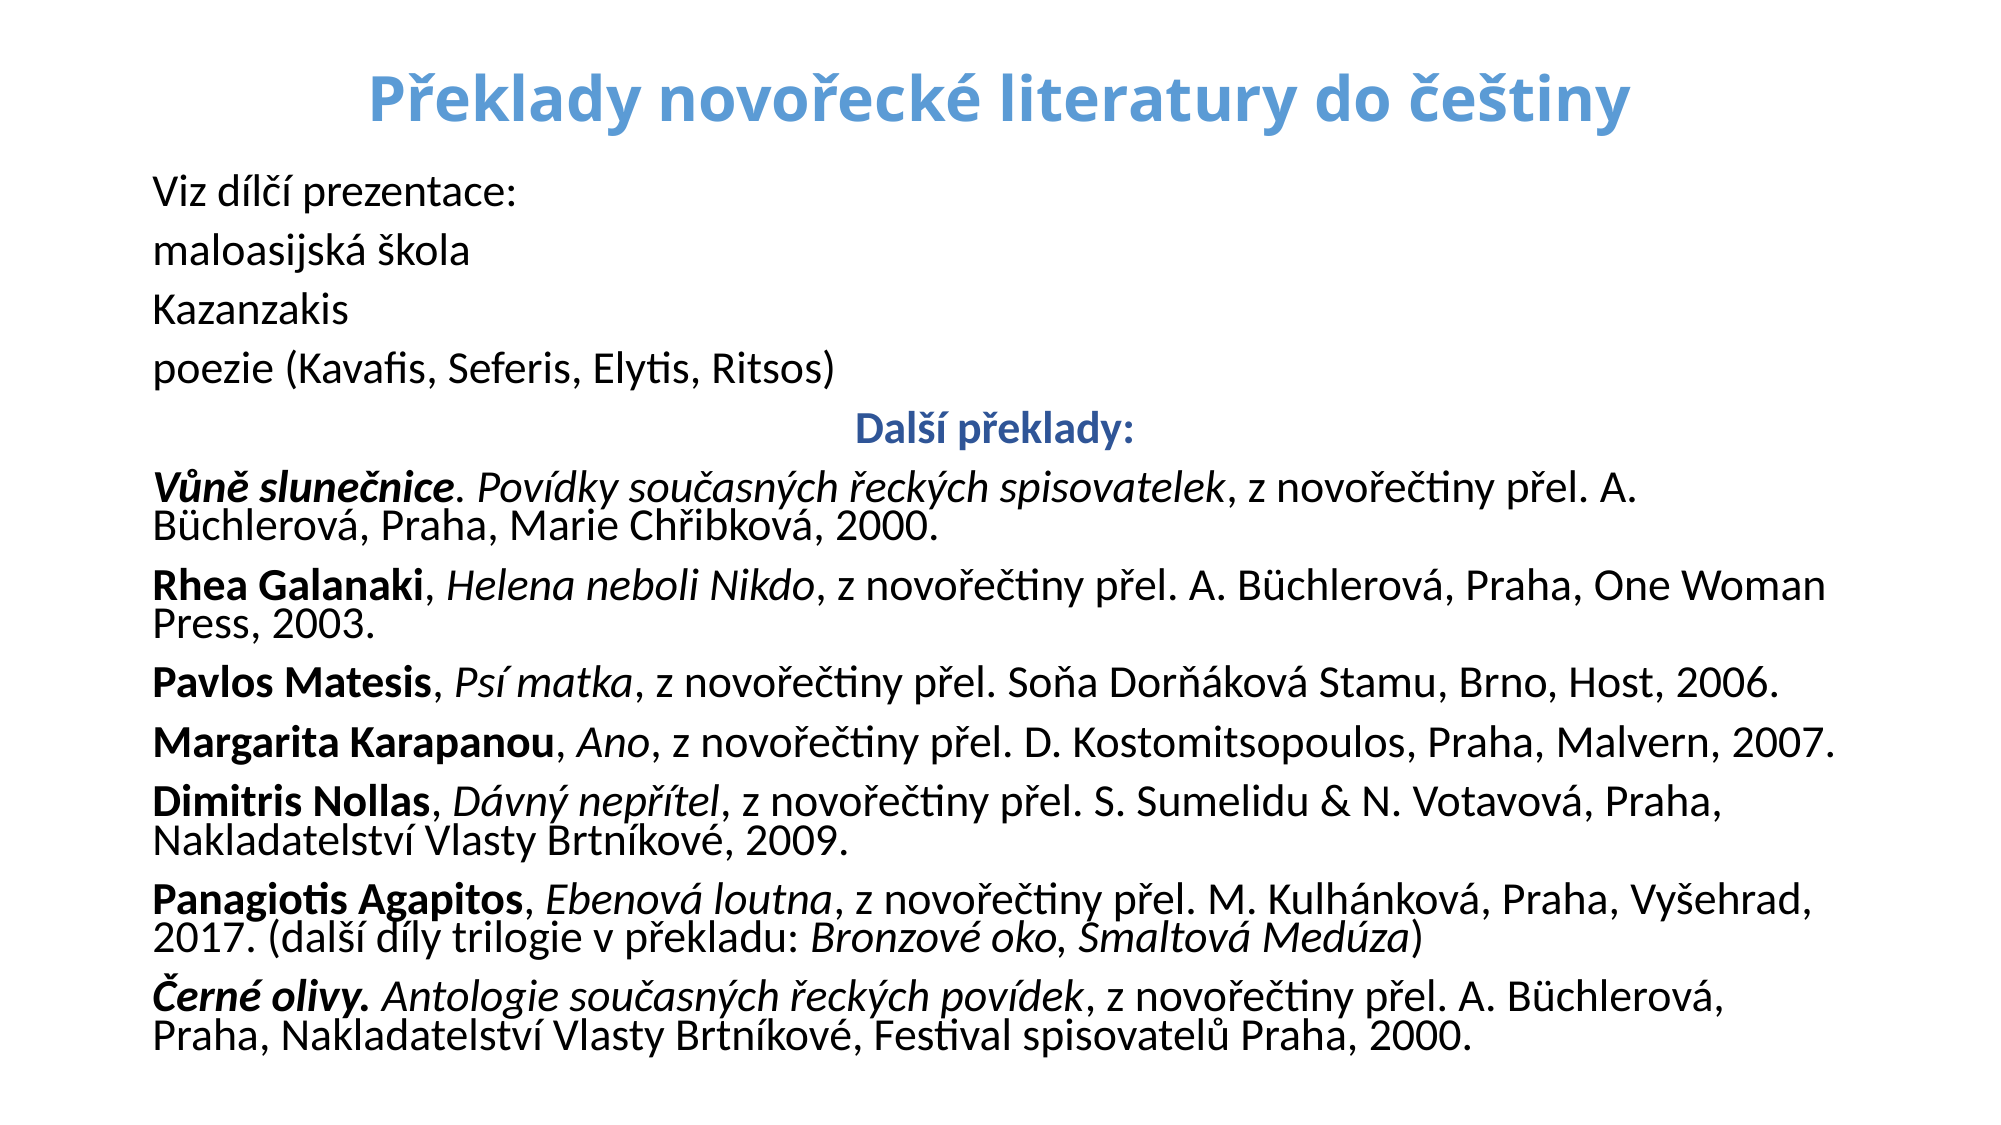

# Překlady novořecké literatury do češtiny
Viz dílčí prezentace:
maloasijská škola
Kazanzakis
poezie (Kavafis, Seferis, Elytis, Ritsos)
Další překlady:
Vůně slunečnice. Povídky současných řeckých spisovatelek, z novořečtiny přel. A. Büchlerová, Praha, Marie Chřibková, 2000.
Rhea Galanaki, Helena neboli Nikdo, z novořečtiny přel. A. Büchlerová, Praha, One Woman Press, 2003.
Pavlos Matesis, Psí matka, z novořečtiny přel. Soňa Dorňáková Stamu, Brno, Host, 2006.
Margarita Karapanou, Ano, z novořečtiny přel. D. Kostomitsopoulos, Praha, Malvern, 2007.
Dimitris Nollas, Dávný nepřítel, z novořečtiny přel. S. Sumelidu & N. Votavová, Praha, Nakladatelství Vlasty Brtníkové, 2009.
Panagiotis Agapitos, Ebenová loutna, z novořečtiny přel. M. Kulhánková, Praha, Vyšehrad, 2017. (další díly trilogie v překladu: Bronzové oko, Smaltová Medúza)
Černé olivy. Antologie současných řeckých povídek, z novořečtiny přel. A. Büchlerová, Praha, Nakladatelství Vlasty Brtníkové, Festival spisovatelů Praha, 2000.